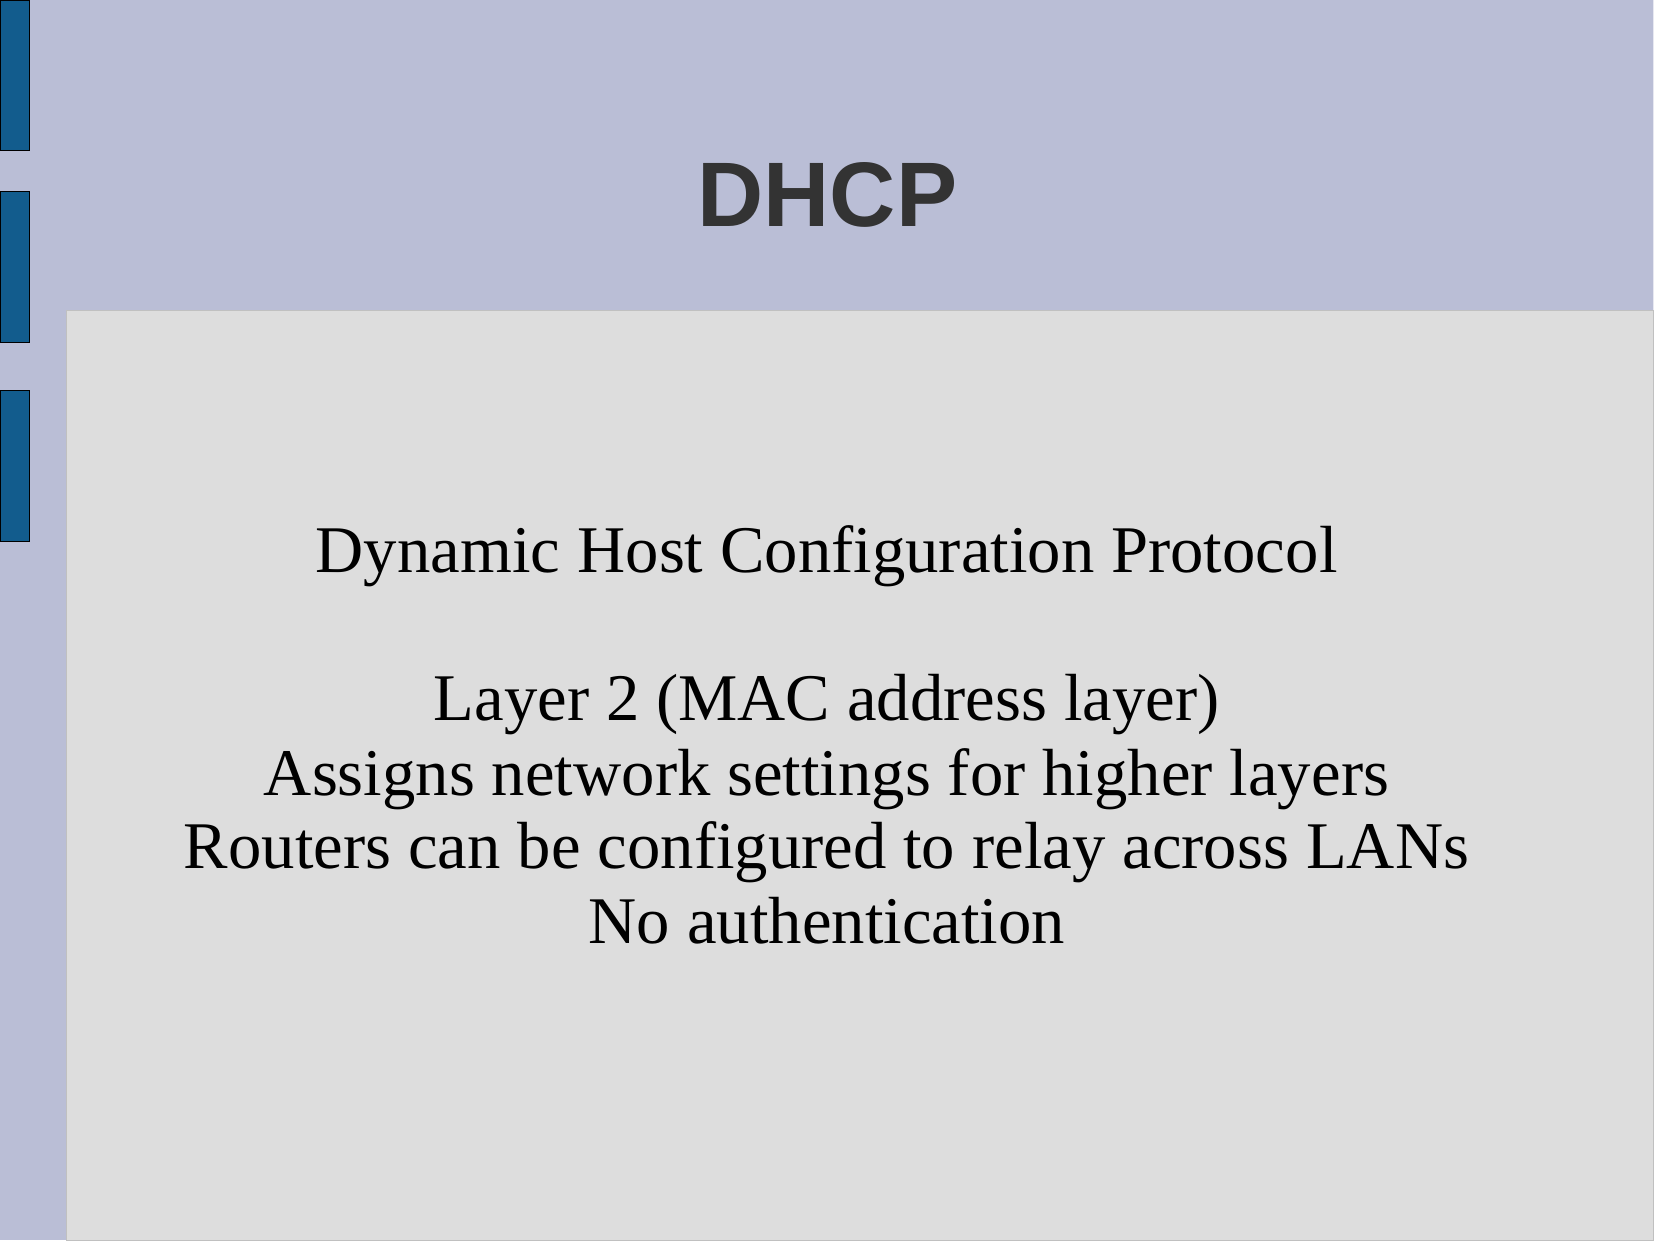

# DHCP
Dynamic Host Configuration Protocol
Layer 2 (MAC address layer)
Assigns network settings for higher layers
Routers can be configured to relay across LANs
No authentication